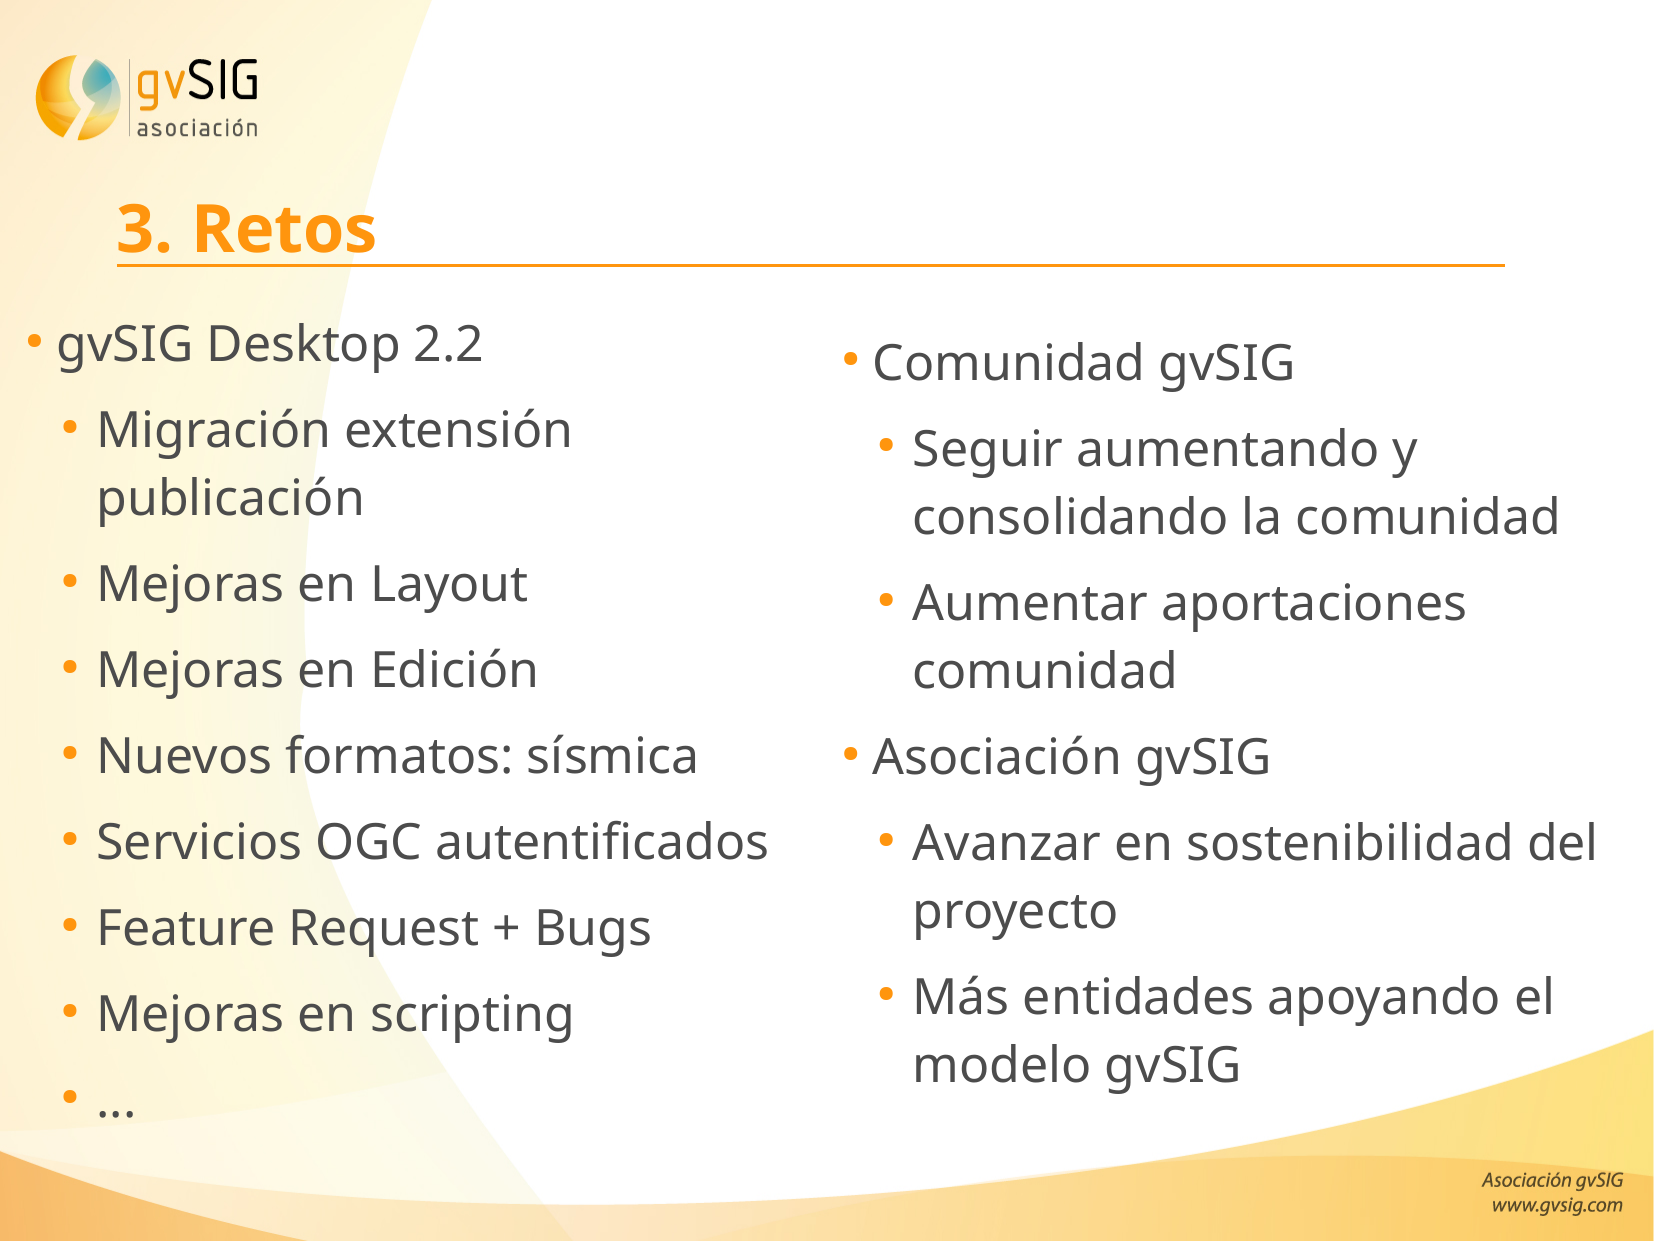

# 3. Retos
 gvSIG Desktop 2.2
Migración extensión publicación
Mejoras en Layout
Mejoras en Edición
Nuevos formatos: sísmica
Servicios OGC autentificados
Feature Request + Bugs
Mejoras en scripting
...
 Comunidad gvSIG
Seguir aumentando y consolidando la comunidad
Aumentar aportaciones comunidad
 Asociación gvSIG
Avanzar en sostenibilidad del proyecto
Más entidades apoyando el modelo gvSIG